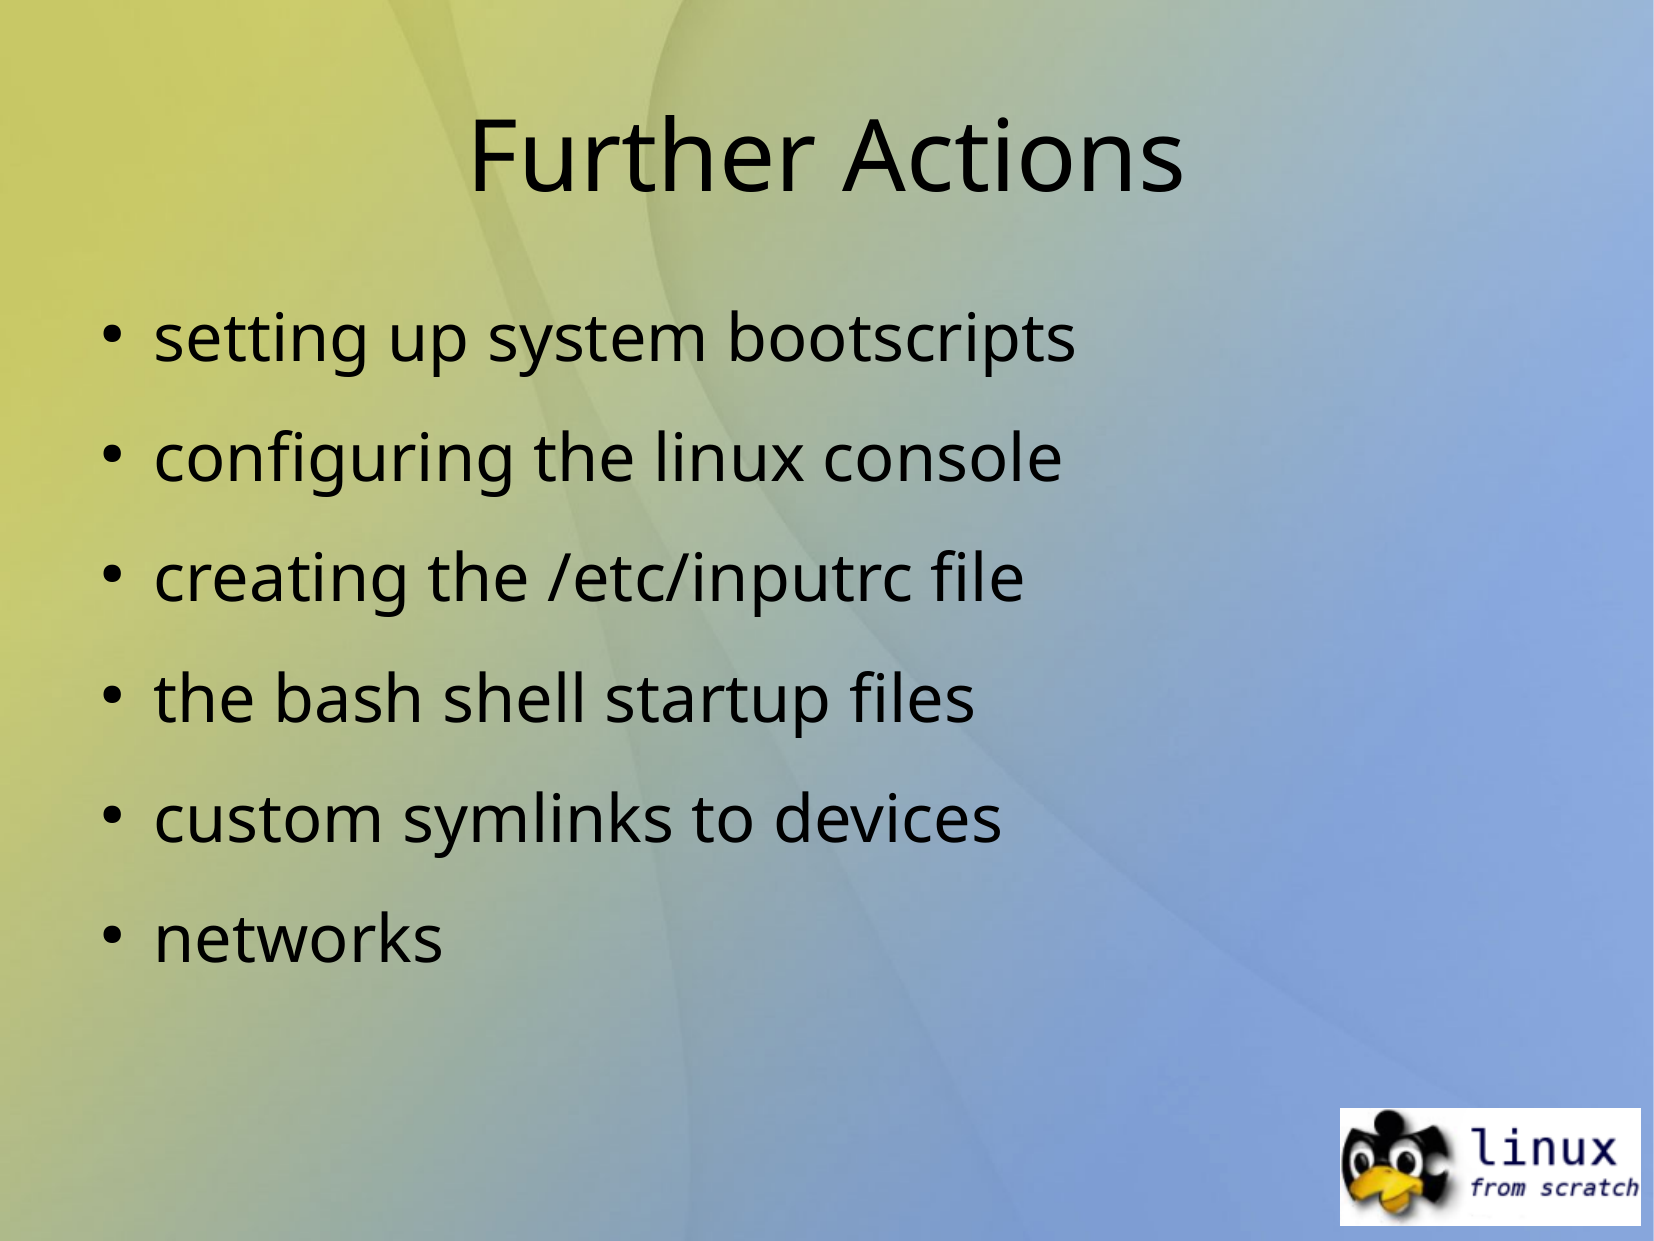

# Further Actions
setting up system bootscripts
configuring the linux console
creating the /etc/inputrc file
the bash shell startup files
custom symlinks to devices
networks